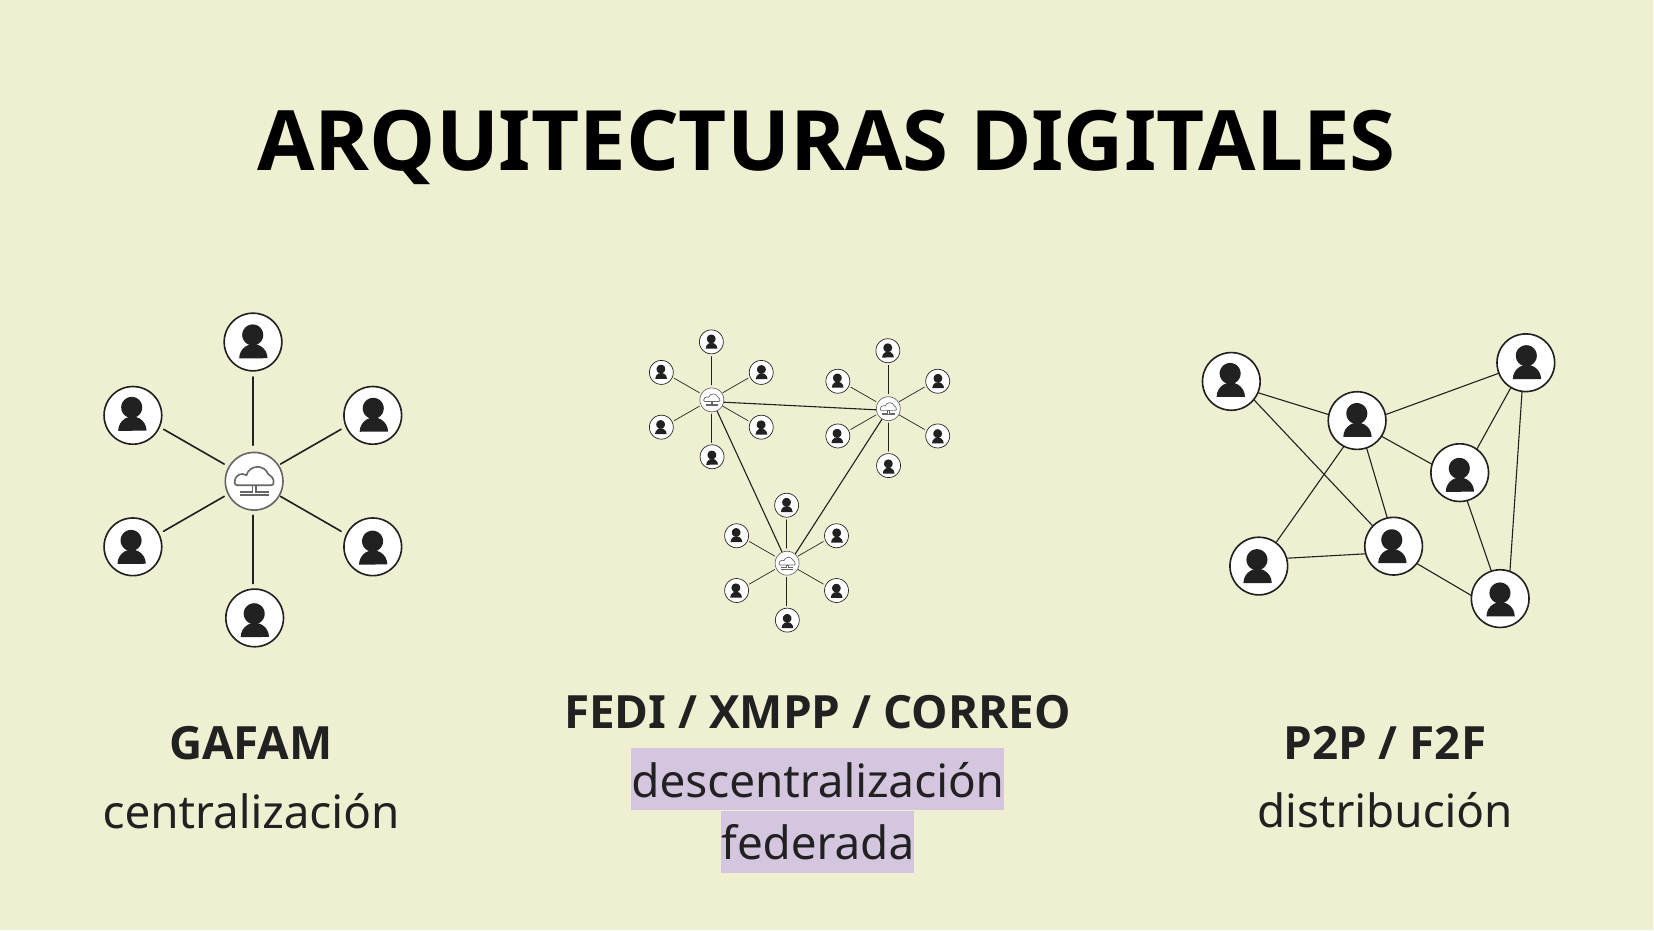

# Arquitecturas digitales
FEDI / XMPP / CORREO
descentralización federada
P2P / F2F
distribución
GAFAM
centralización